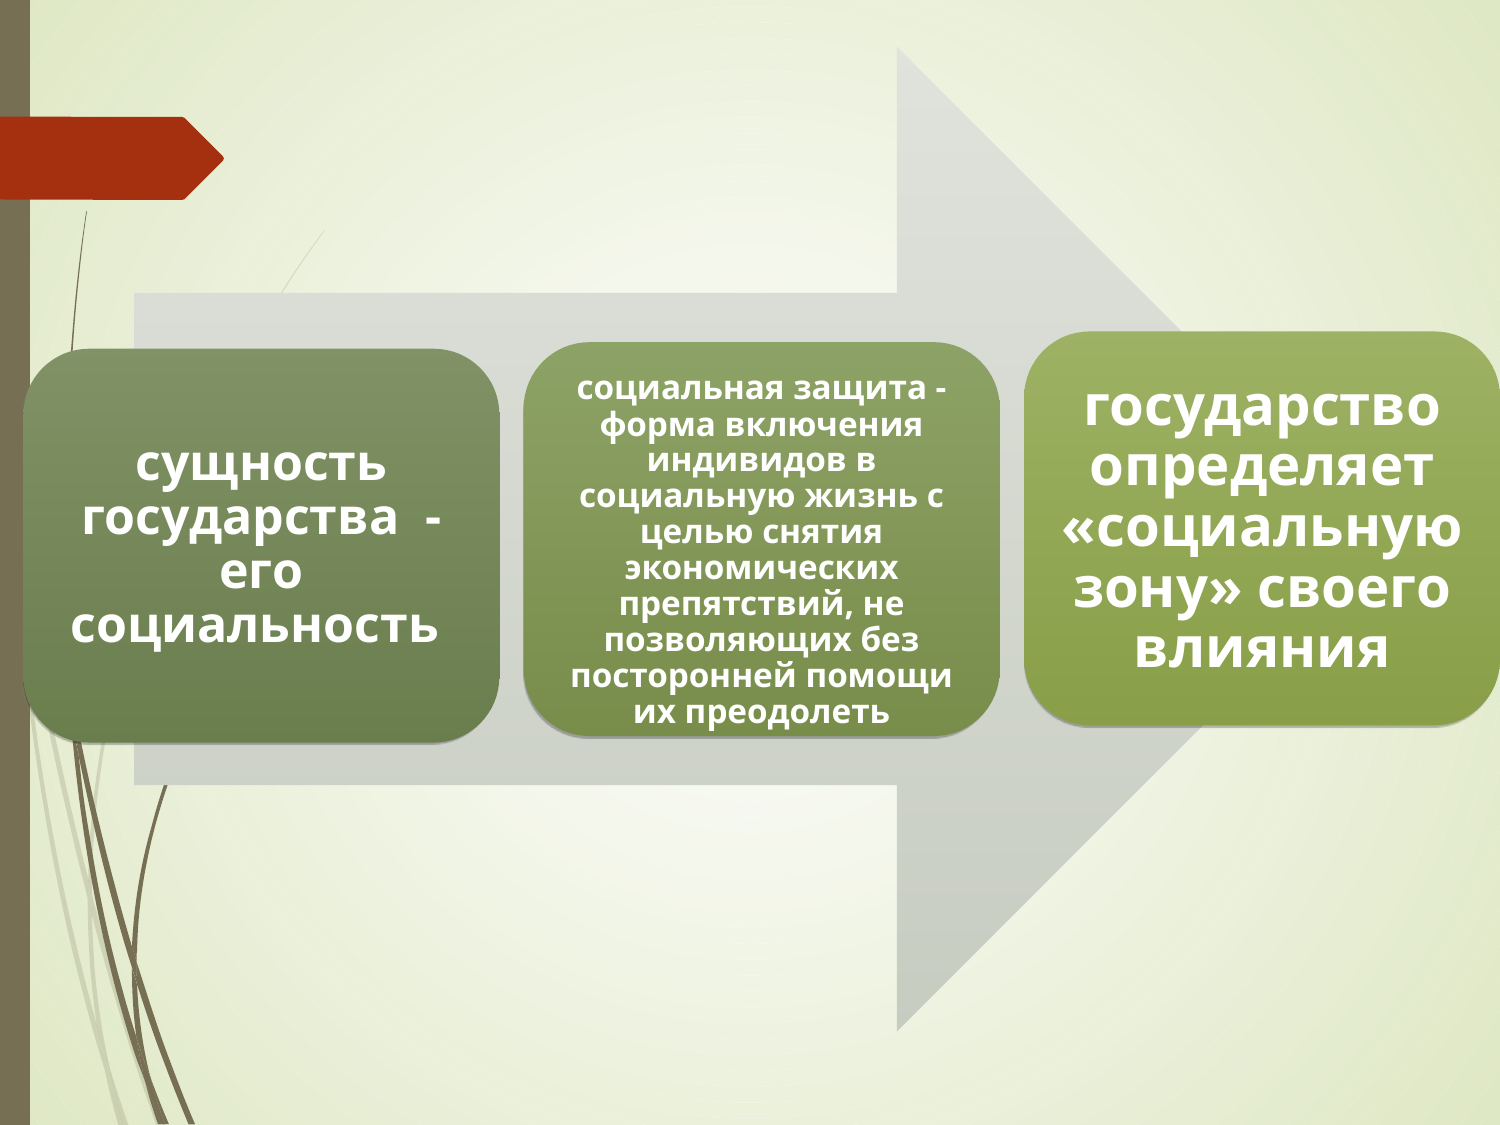

государство определяет «социальную зону» своего влияния
социальная защита - форма включения индивидов в социальную жизнь с целью снятия экономических препятствий, не позволяющих без посторонней помощи их преодолеть
сущность государства - его социальность